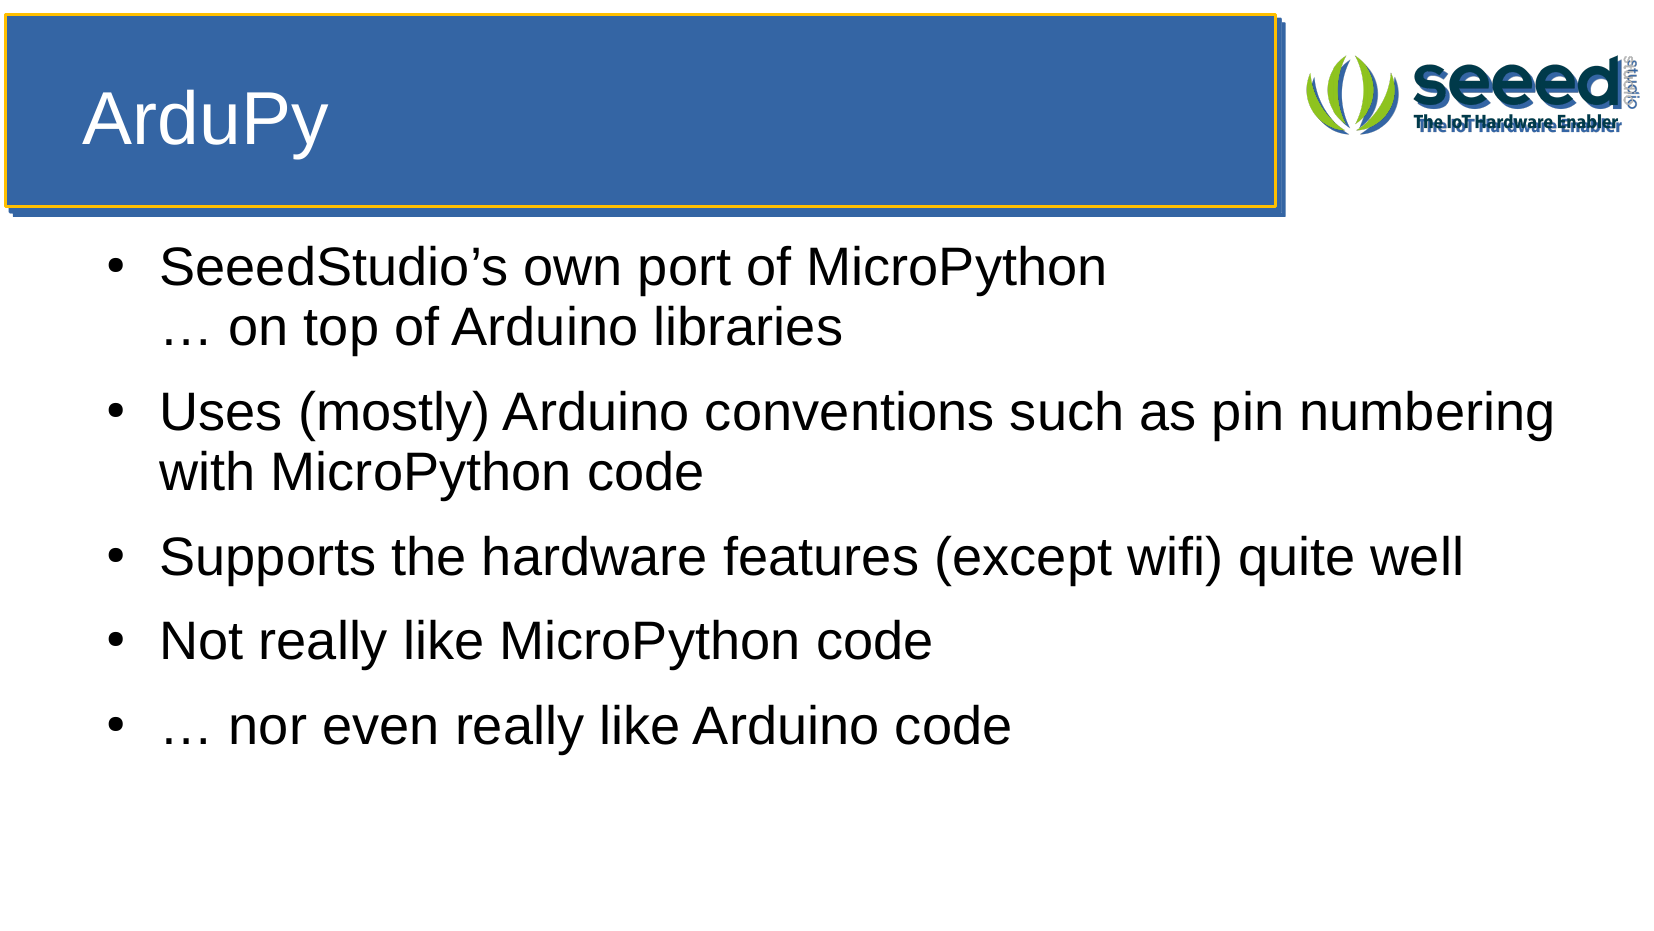

# ArduPy
SeeedStudio’s own port of MicroPython
… on top of Arduino libraries
Uses (mostly) Arduino conventions such as pin numbering with MicroPython code
Supports the hardware features (except wifi) quite well
Not really like MicroPython code
… nor even really like Arduino code